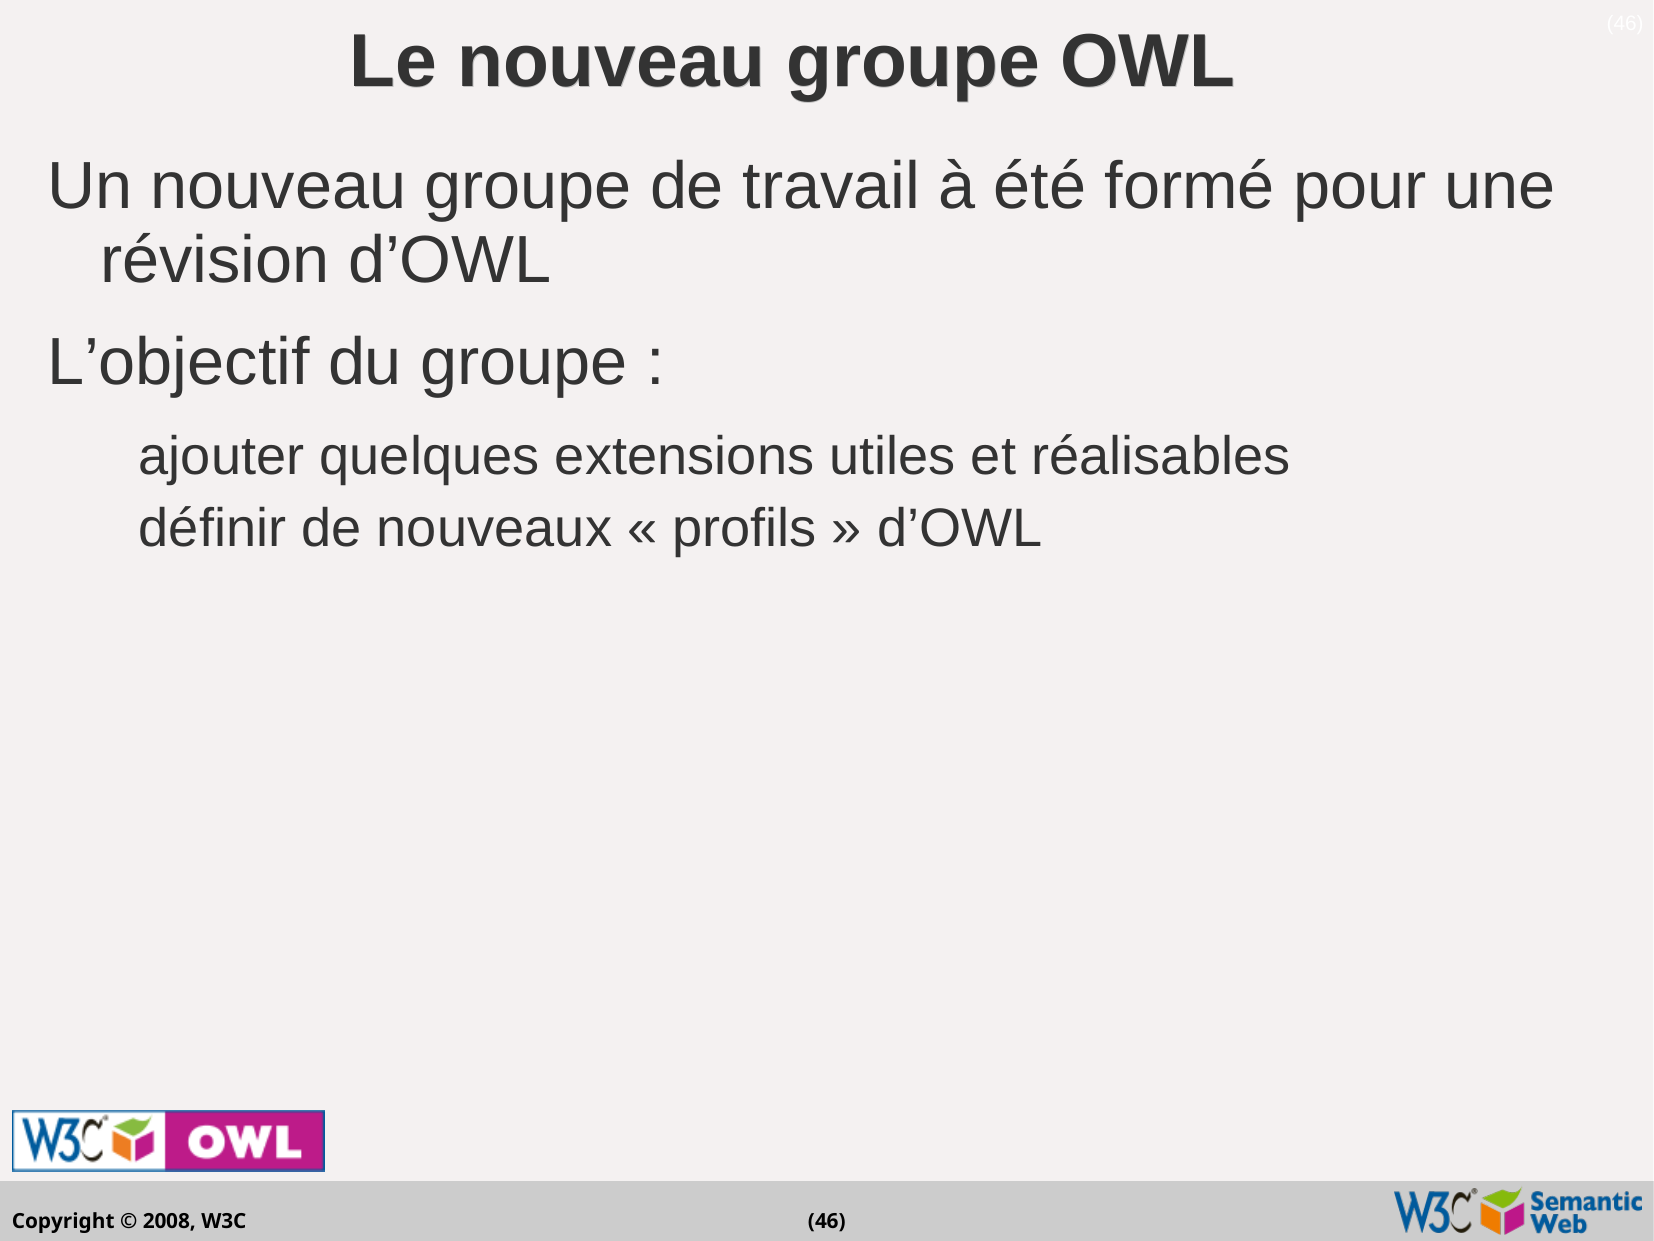

# Le nouveau groupe OWL
Un nouveau groupe de travail à été formé pour une révision d’OWL
L’objectif du groupe :
 ajouter quelques extensions utiles et réalisables
 définir de nouveaux « profils » d’OWL